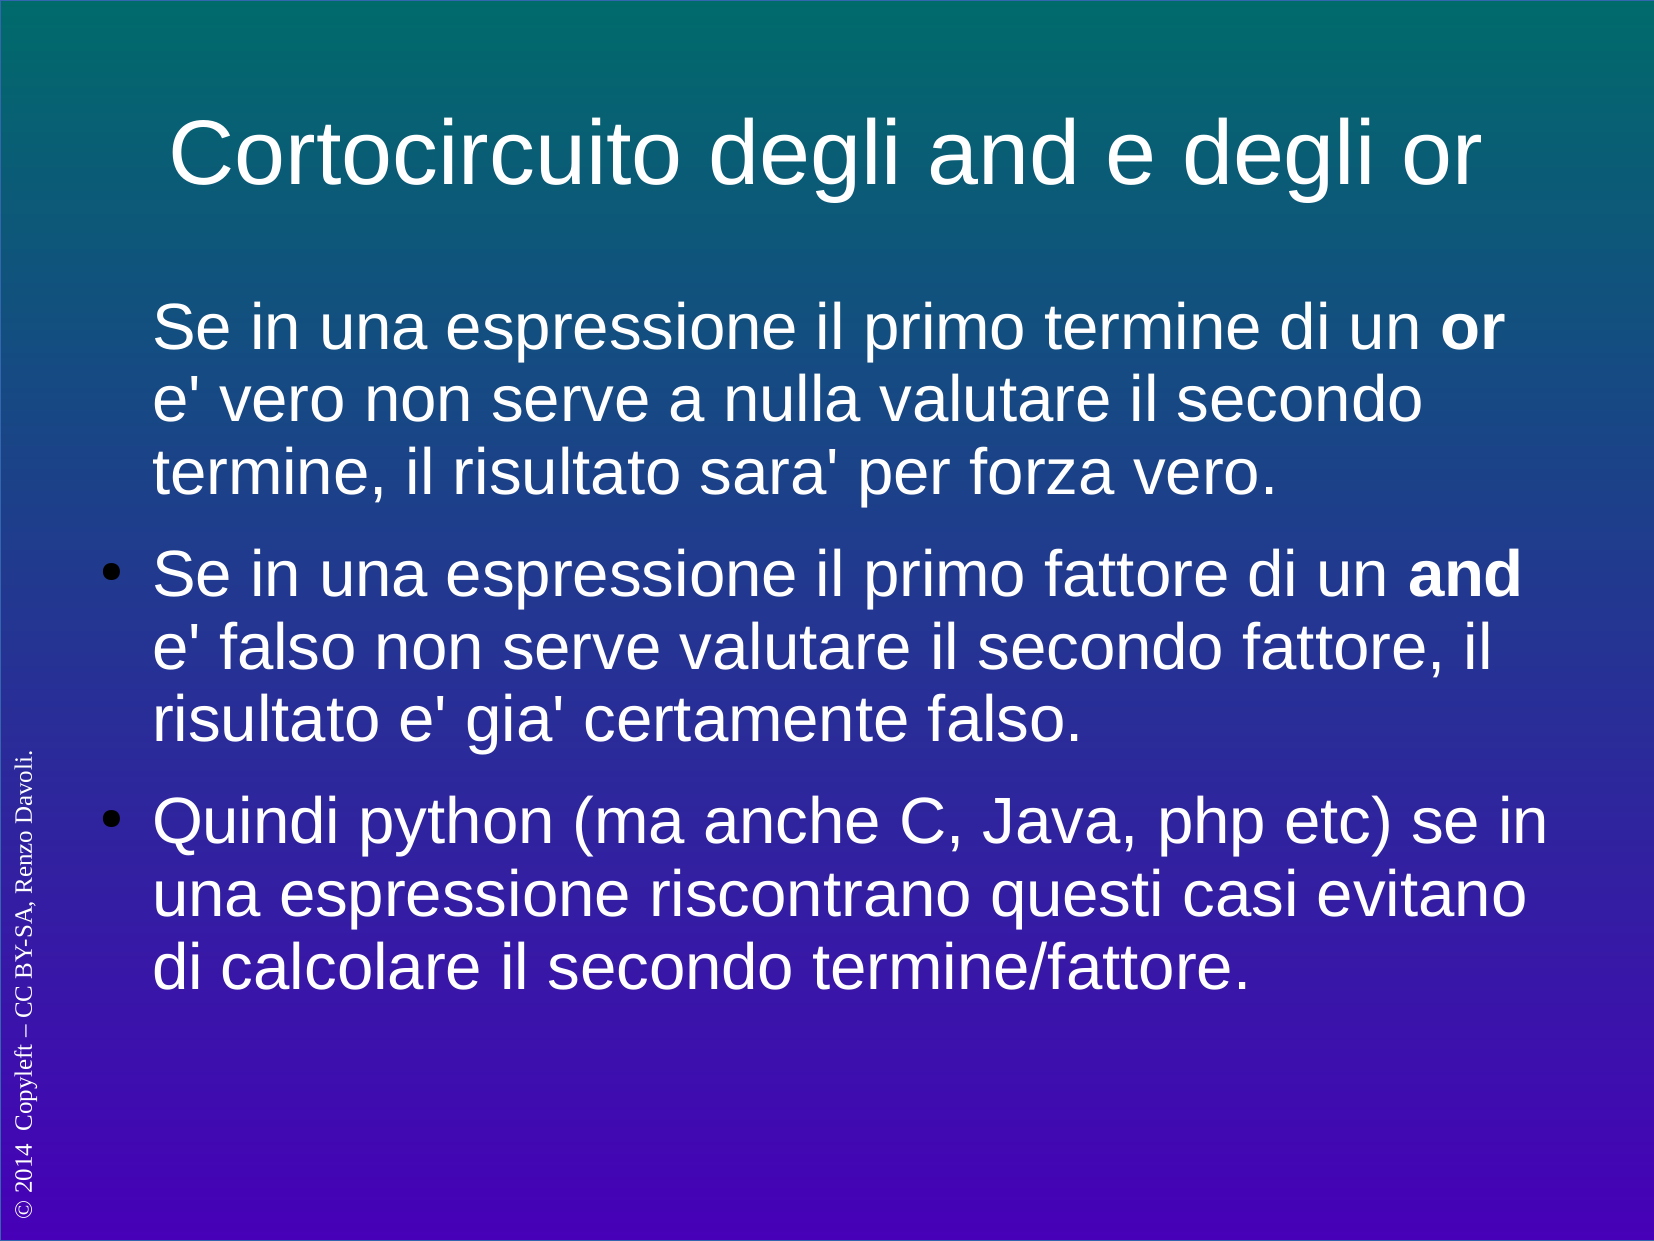

# Cortocircuito degli and e degli or
Se in una espressione il primo termine di un or e' vero non serve a nulla valutare il secondo termine, il risultato sara' per forza vero.
Se in una espressione il primo fattore di un and e' falso non serve valutare il secondo fattore, il risultato e' gia' certamente falso.
Quindi python (ma anche C, Java, php etc) se in una espressione riscontrano questi casi evitano di calcolare il secondo termine/fattore.